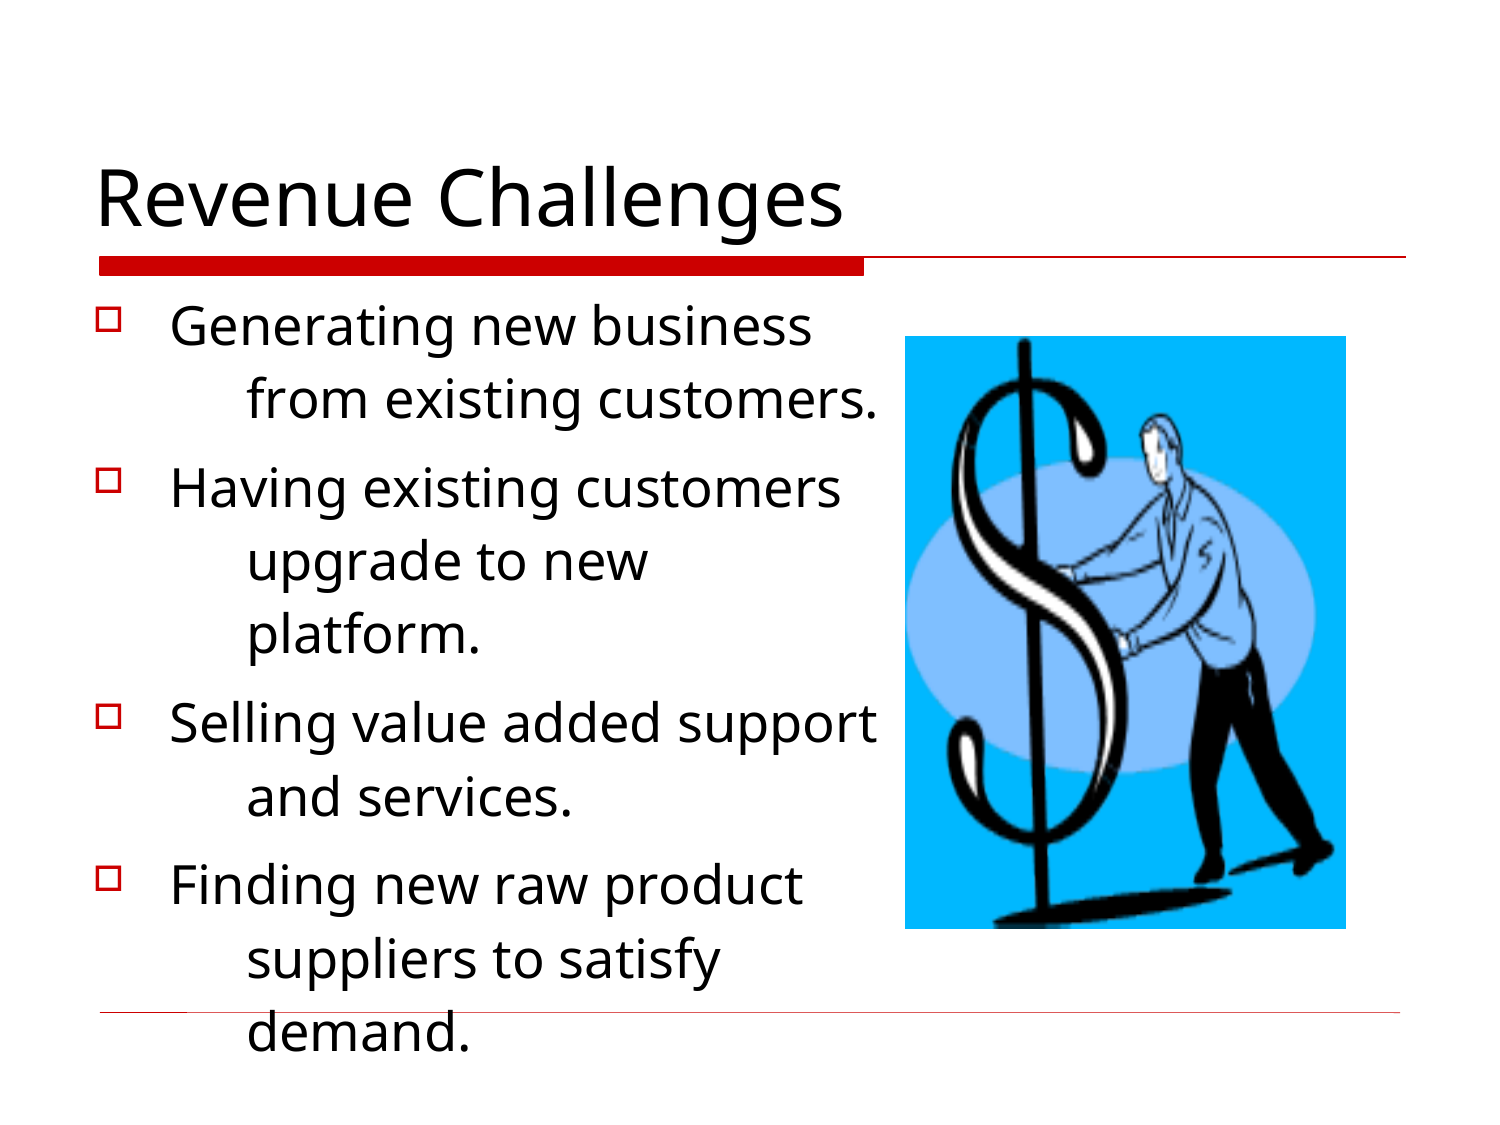

# Revenue Challenges
Generating new business from existing customers.
Having existing customers upgrade to new platform.
Selling value added support and services.
Finding new raw product suppliers to satisfy demand.